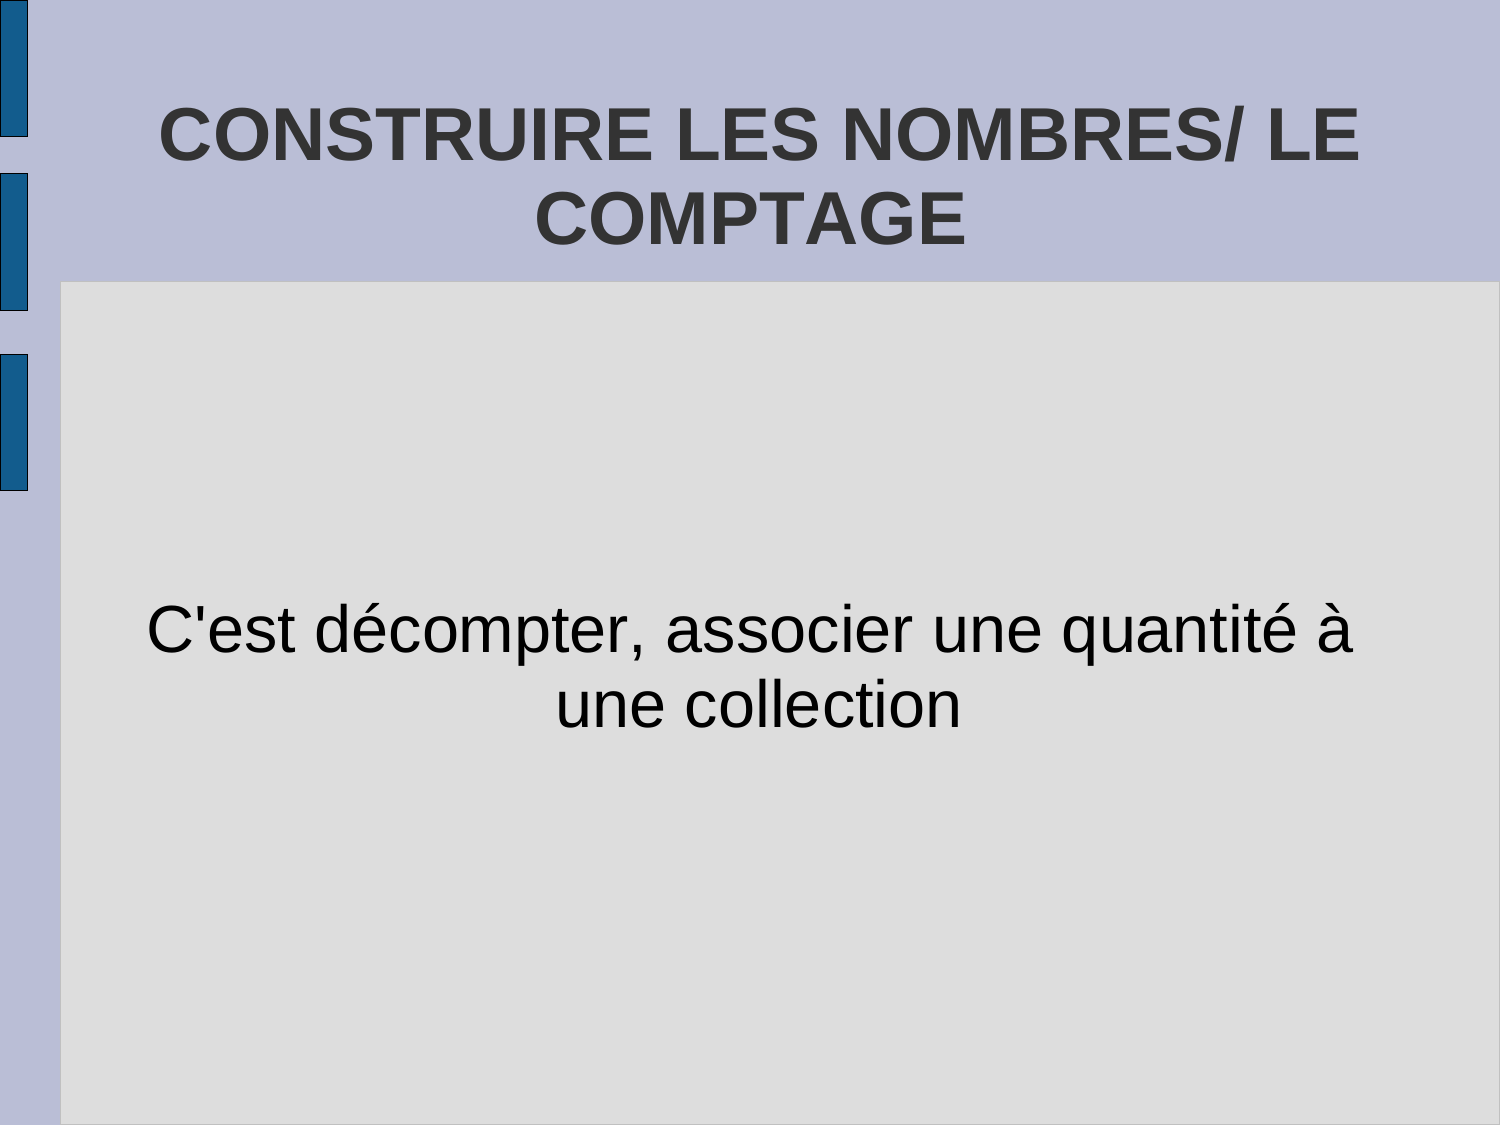

# CONSTRUIRE LES NOMBRES/ LE COMPTAGE
C'est décompter, associer une quantité à une collection